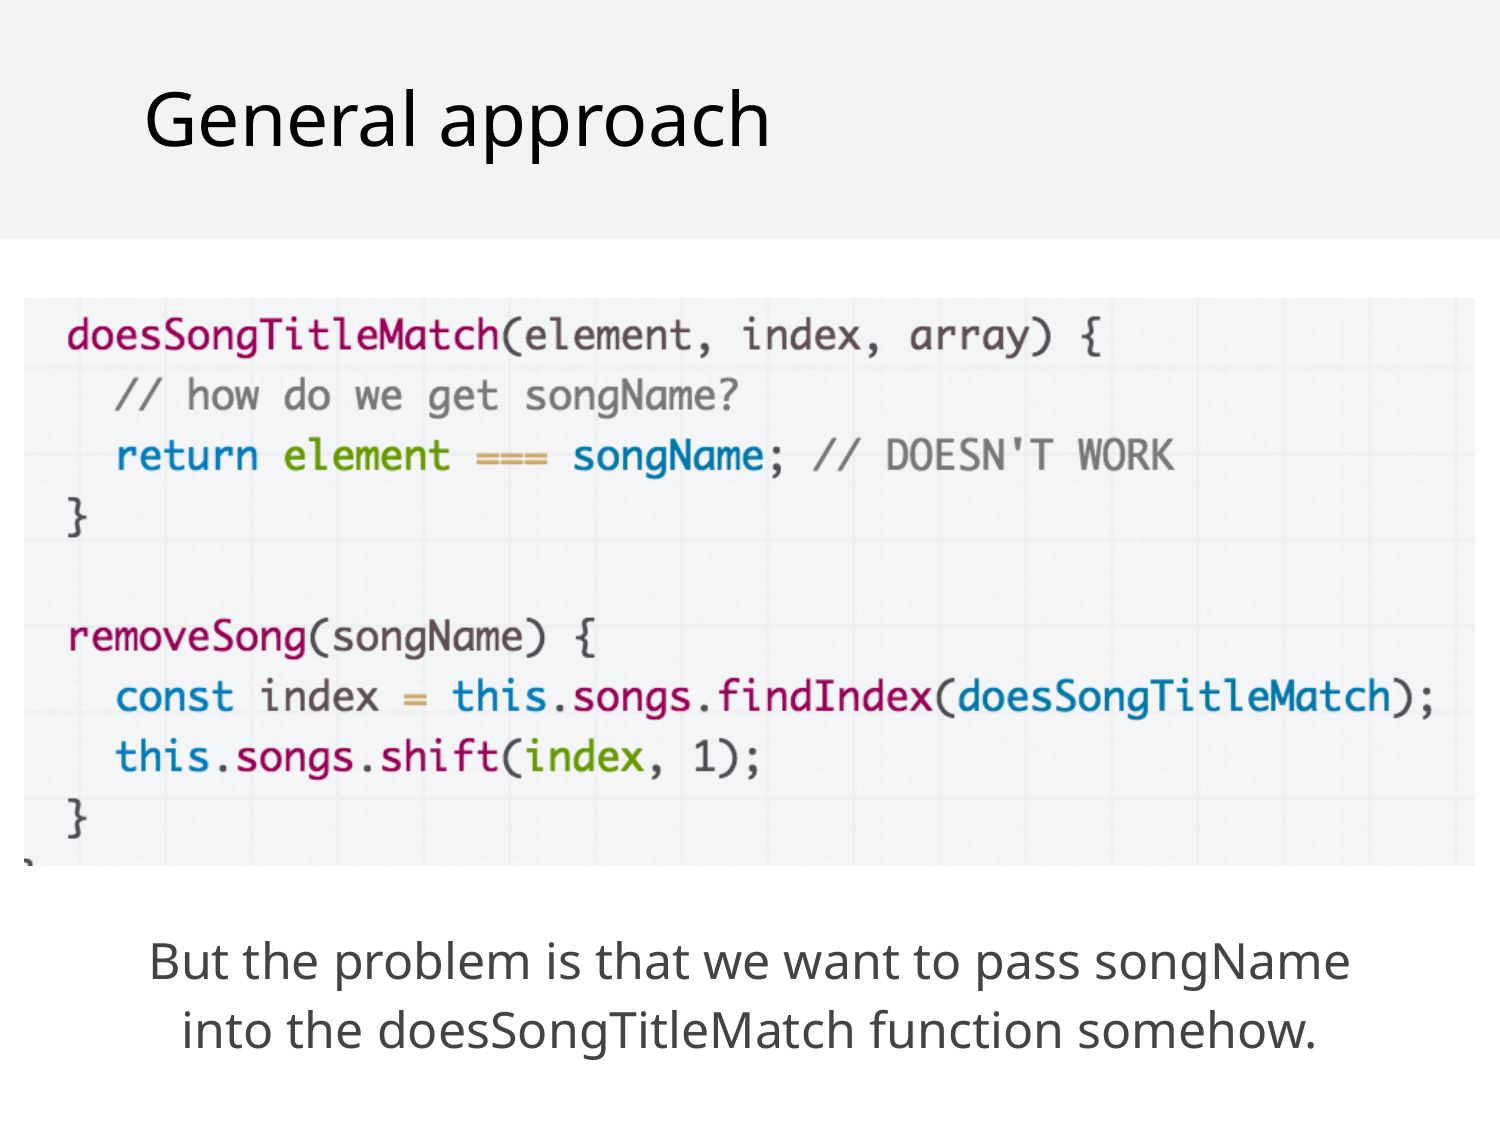

# General approach
But the problem is that we want to pass songName into the doesSongTitleMatch function somehow.